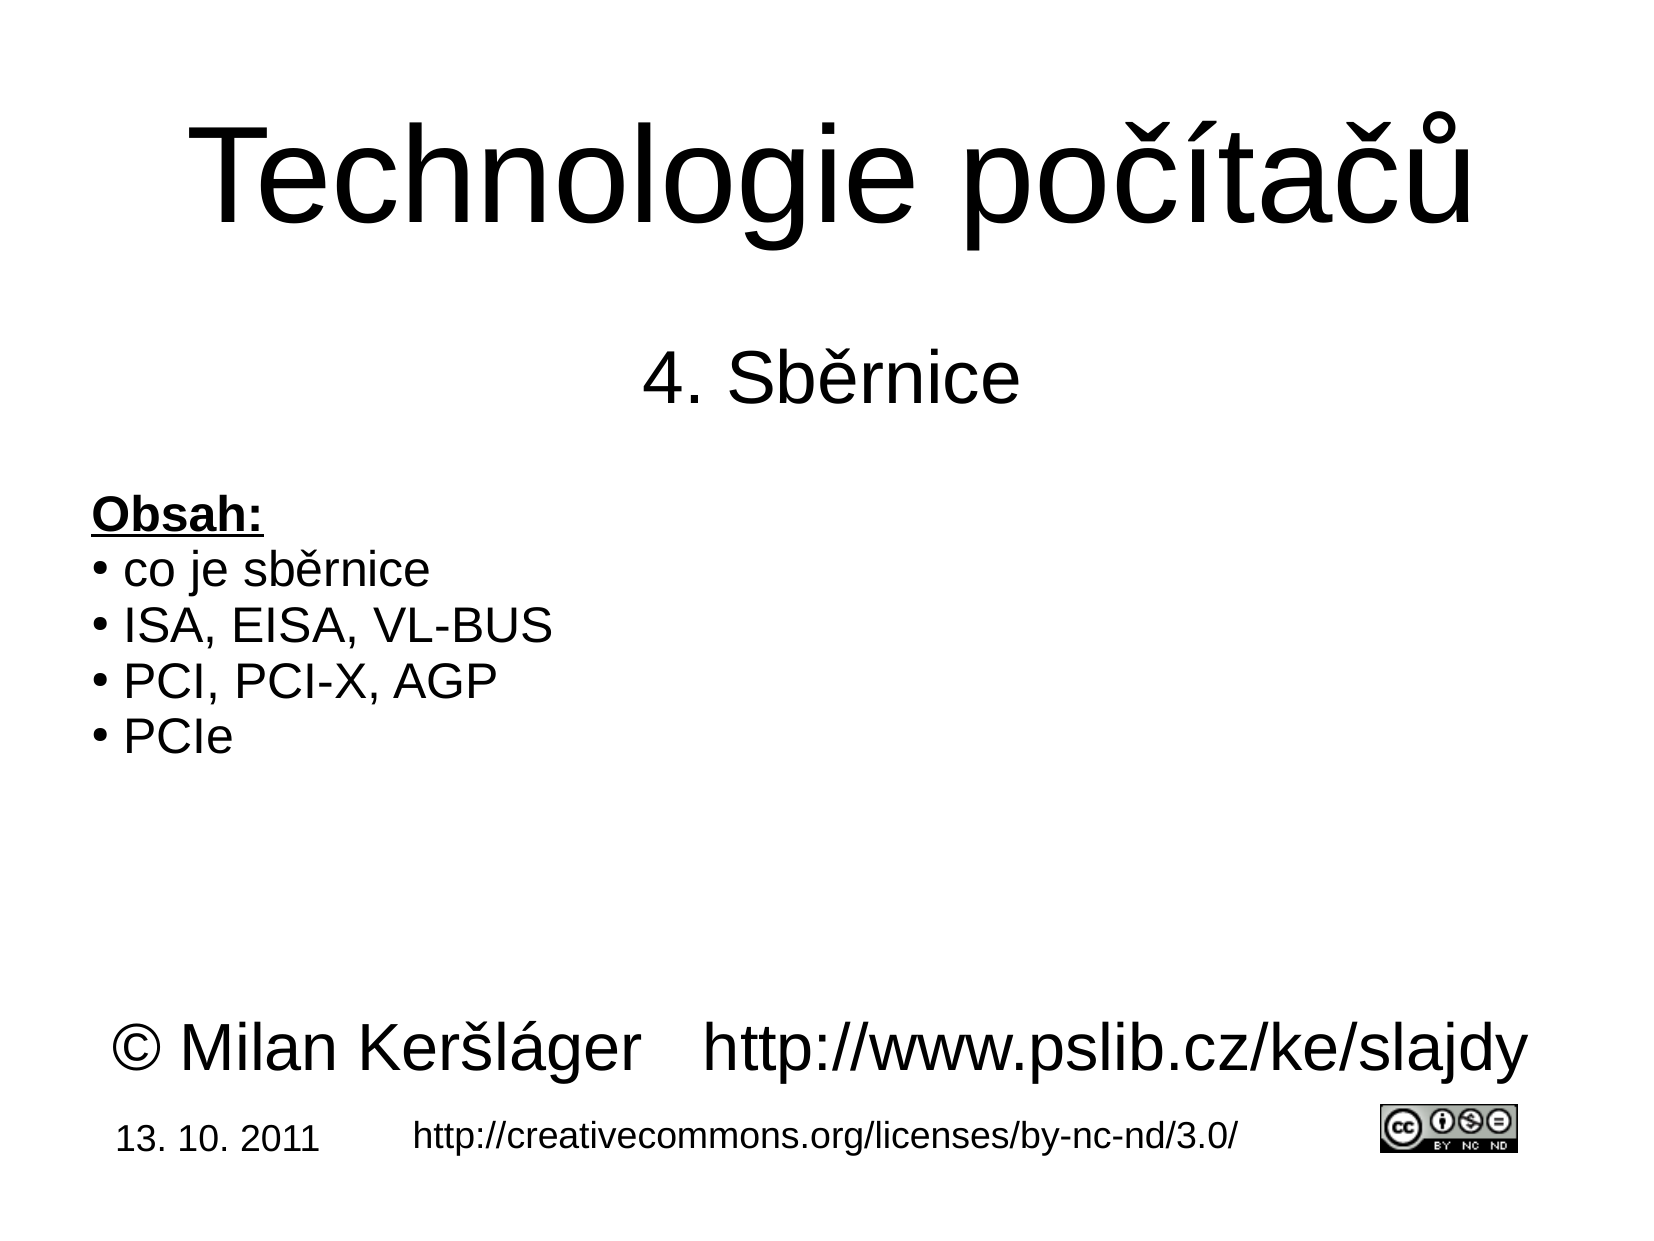

# Technologie počítačů 4. Sběrnice
Obsah:
 co je sběrnice
 ISA, EISA, VL-BUS
 PCI, PCI-X, AGP
 PCIe
© Milan Keršláger	http://www.pslib.cz/ke/slajdy
http://creativecommons.org/licenses/by-nc-nd/3.0/
13. 10. 2011